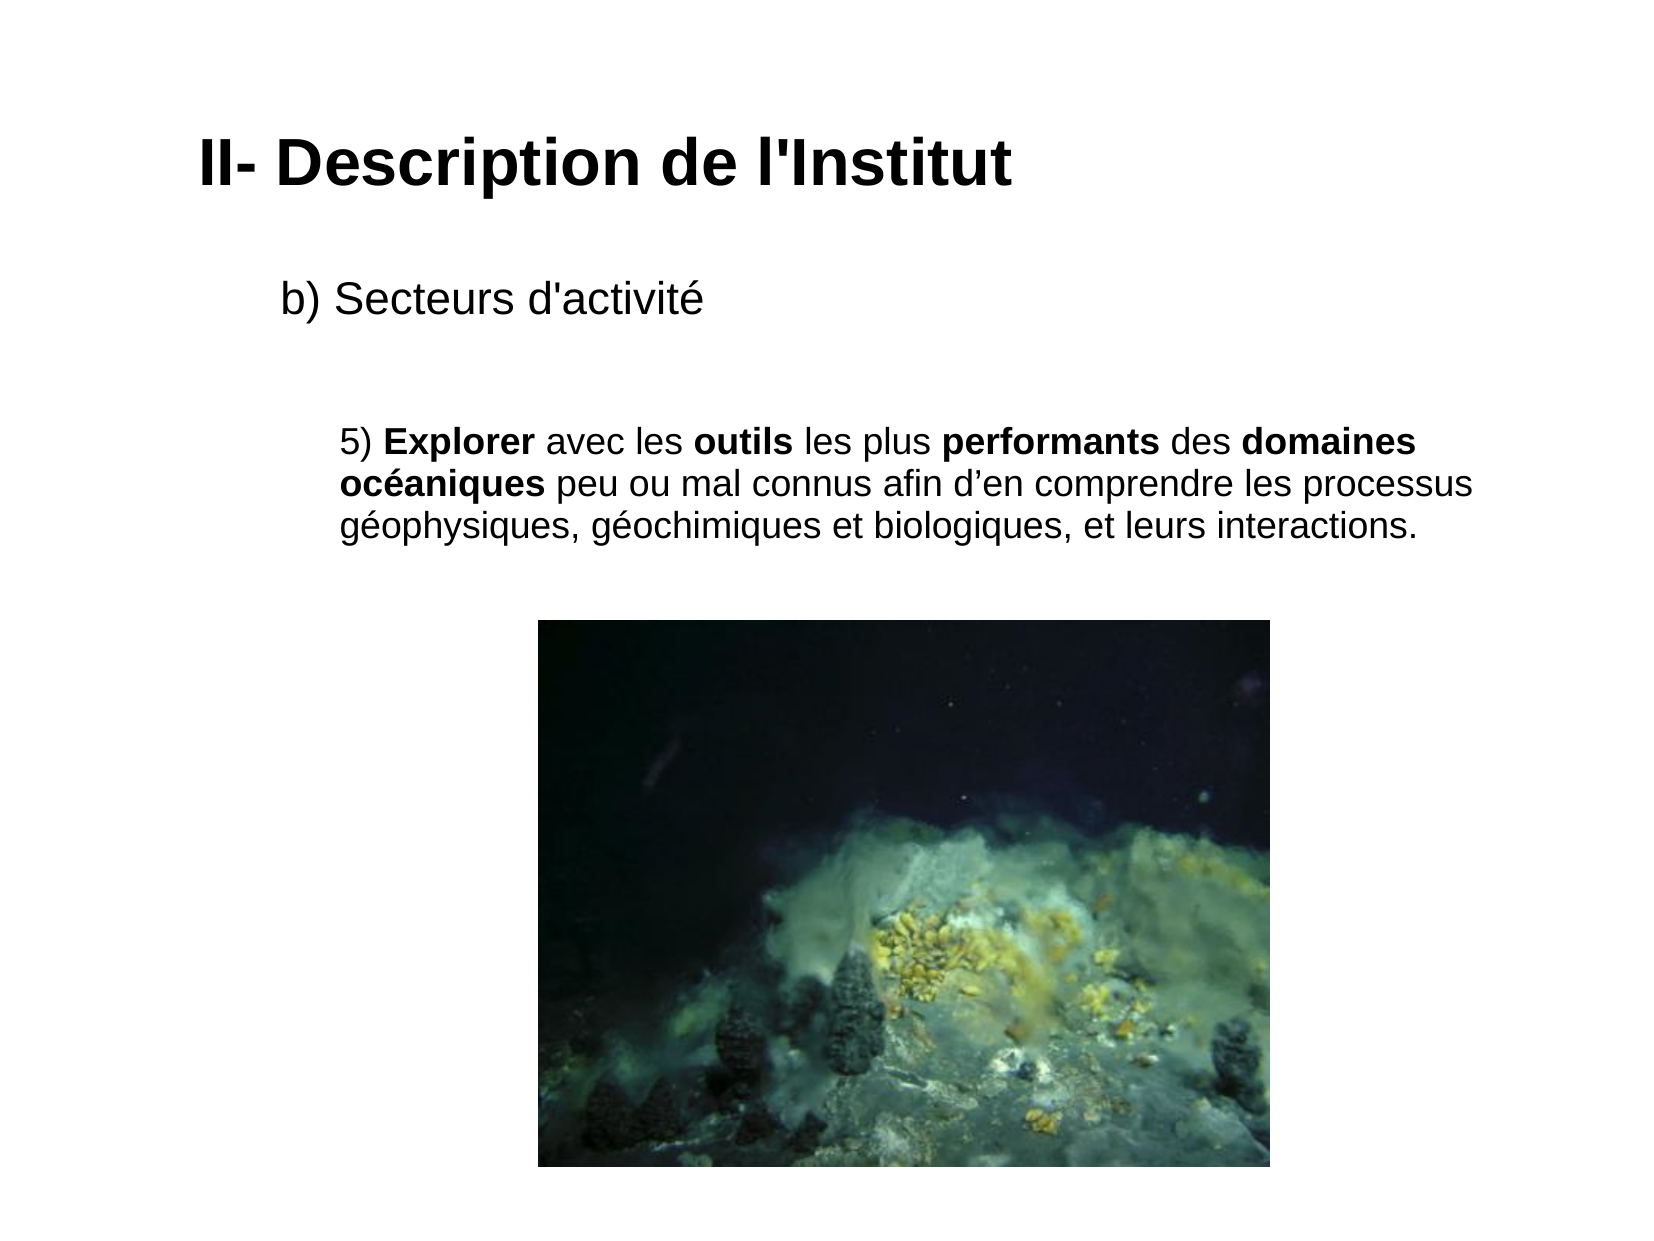

II- Description de l'Institut
b) Secteurs d'activité
5) Explorer avec les outils les plus performants des domaines océaniques peu ou mal connus afin d’en comprendre les processus géophysiques, géochimiques et biologiques, et leurs interactions.